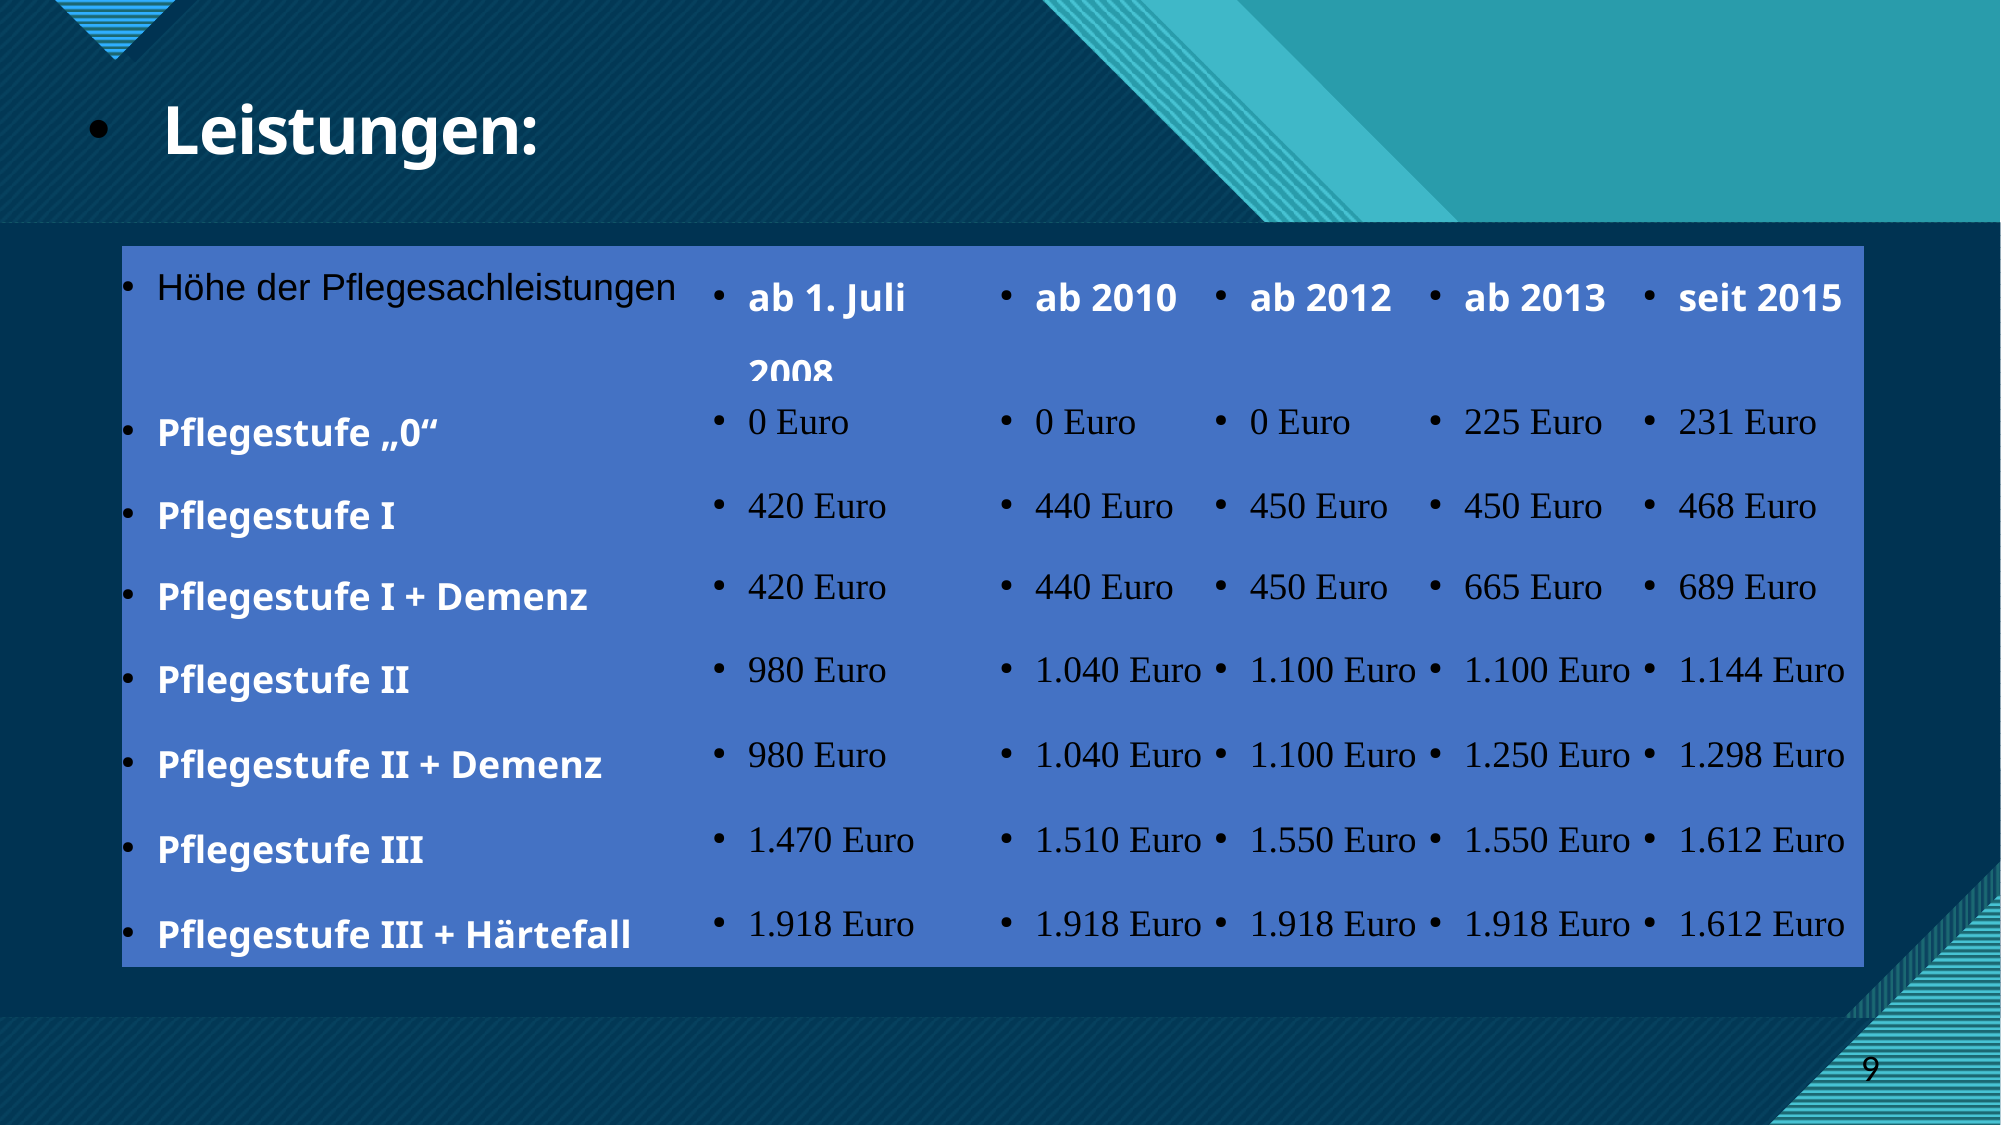

# Leistungen:
| Höhe der Pflegesachleistungen | ab 1. Juli 2008 | ab 2010 | ab 2012 | ab 2013 | seit 2015 |
| --- | --- | --- | --- | --- | --- |
| Pflegestufe „0“ | 0 Euro | 0 Euro | 0 Euro | 225 Euro | 231 Euro |
| Pflegestufe I | 420 Euro | 440 Euro | 450 Euro | 450 Euro | 468 Euro |
| Pflegestufe I + Demenz | 420 Euro | 440 Euro | 450 Euro | 665 Euro | 689 Euro |
| Pflegestufe II | 980 Euro | 1.040 Euro | 1.100 Euro | 1.100 Euro | 1.144 Euro |
| Pflegestufe II + Demenz | 980 Euro | 1.040 Euro | 1.100 Euro | 1.250 Euro | 1.298 Euro |
| Pflegestufe III | 1.470 Euro | 1.510 Euro | 1.550 Euro | 1.550 Euro | 1.612 Euro |
| Pflegestufe III + Härtefall | 1.918 Euro | 1.918 Euro | 1.918 Euro | 1.918 Euro | 1.612 Euro |